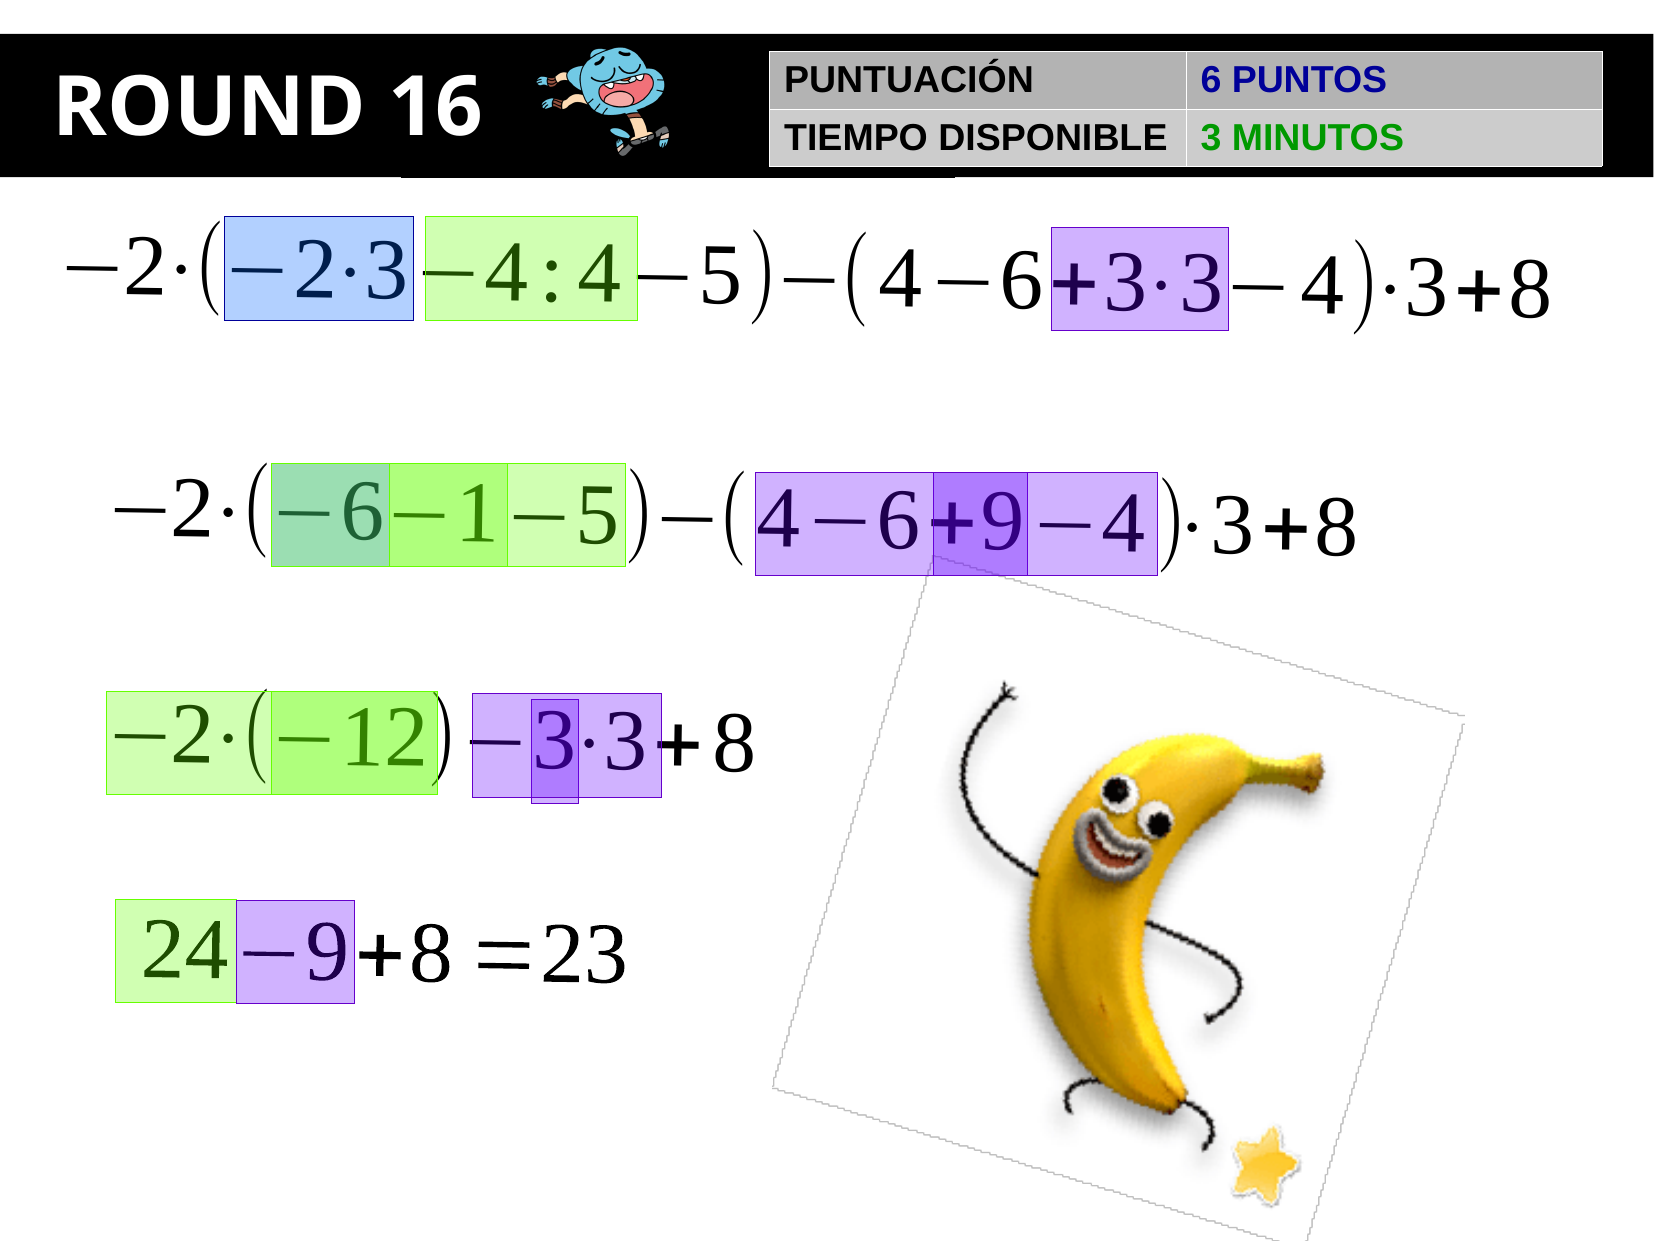

#
ROUND 16
| PUNTUACIÓN | 6 PUNTOS |
| --- | --- |
| TIEMPO DISPONIBLE | 3 MINUTOS |